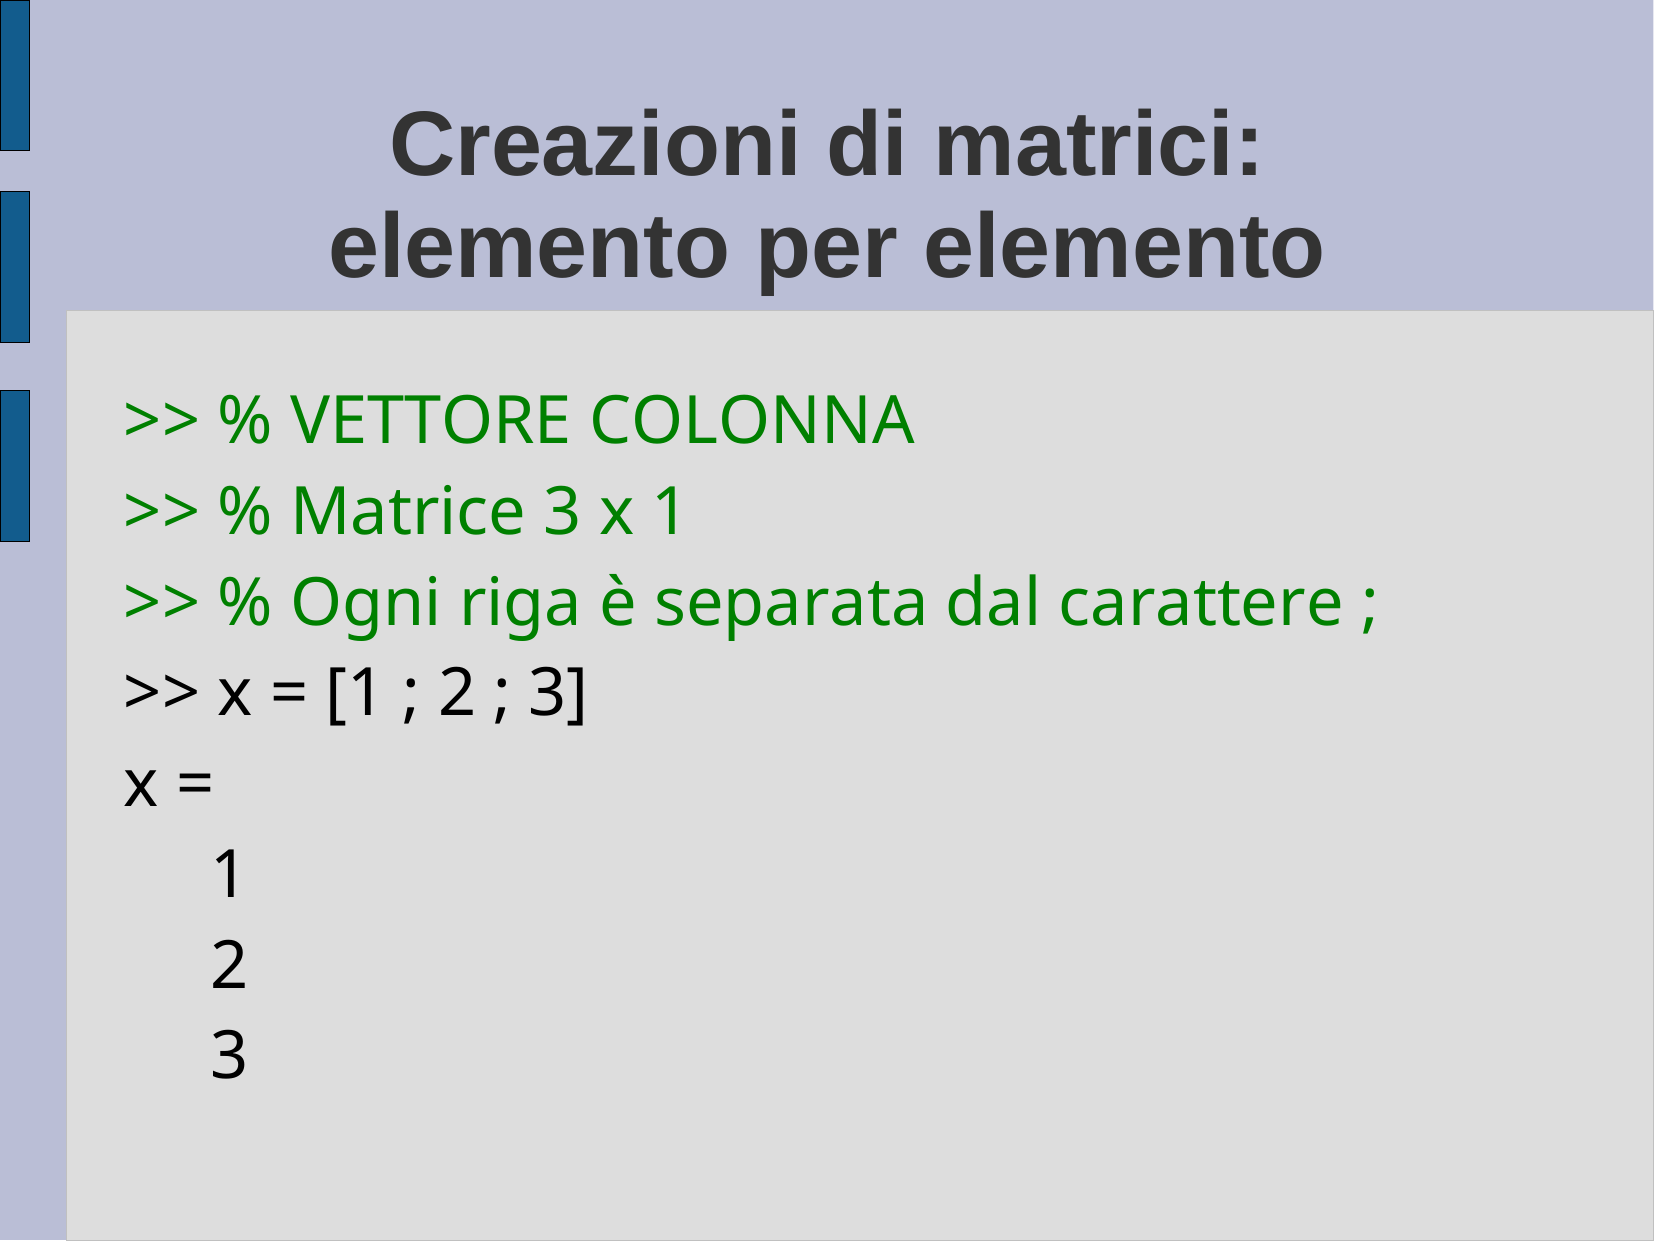

# Creazioni di matrici: elemento per elemento
>> % VETTORE COLONNA
>> % Matrice 3 x 1
>> % Ogni riga è separata dal carattere ;
>> x = [1 ; 2 ; 3]
x =
 1
 2
 3